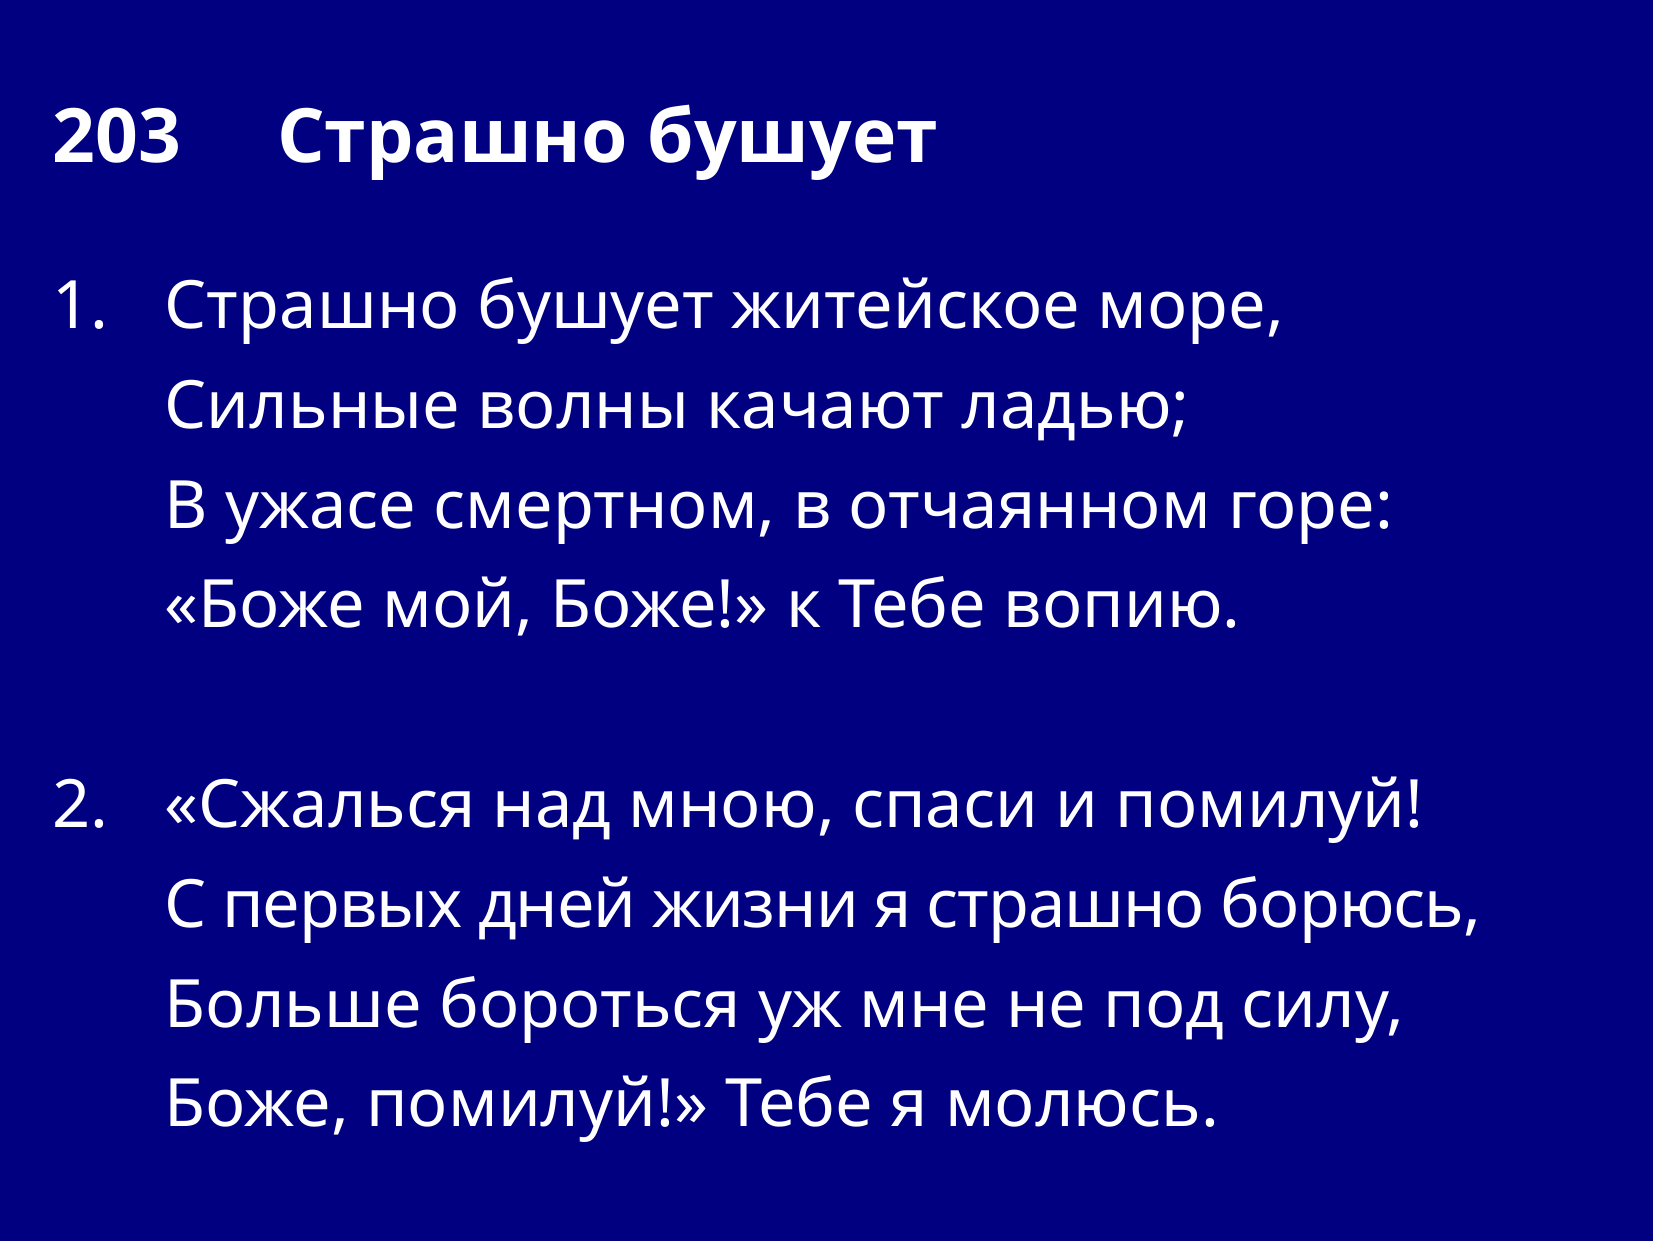

203	Страшно бушует
1.	Страшно бушует житейское море,
	Сильные волны качают ладью;
	В ужасе смертном, в отчаянном горе:
	«Боже мой, Боже!» к Тебе вопию.
2.	«Сжалься над мною, спаси и помилуй!
	С первых дней жизни я страшно борюсь,
	Больше бороться уж мне не под силу,
	Боже, помилуй!» Тебе я молюсь.